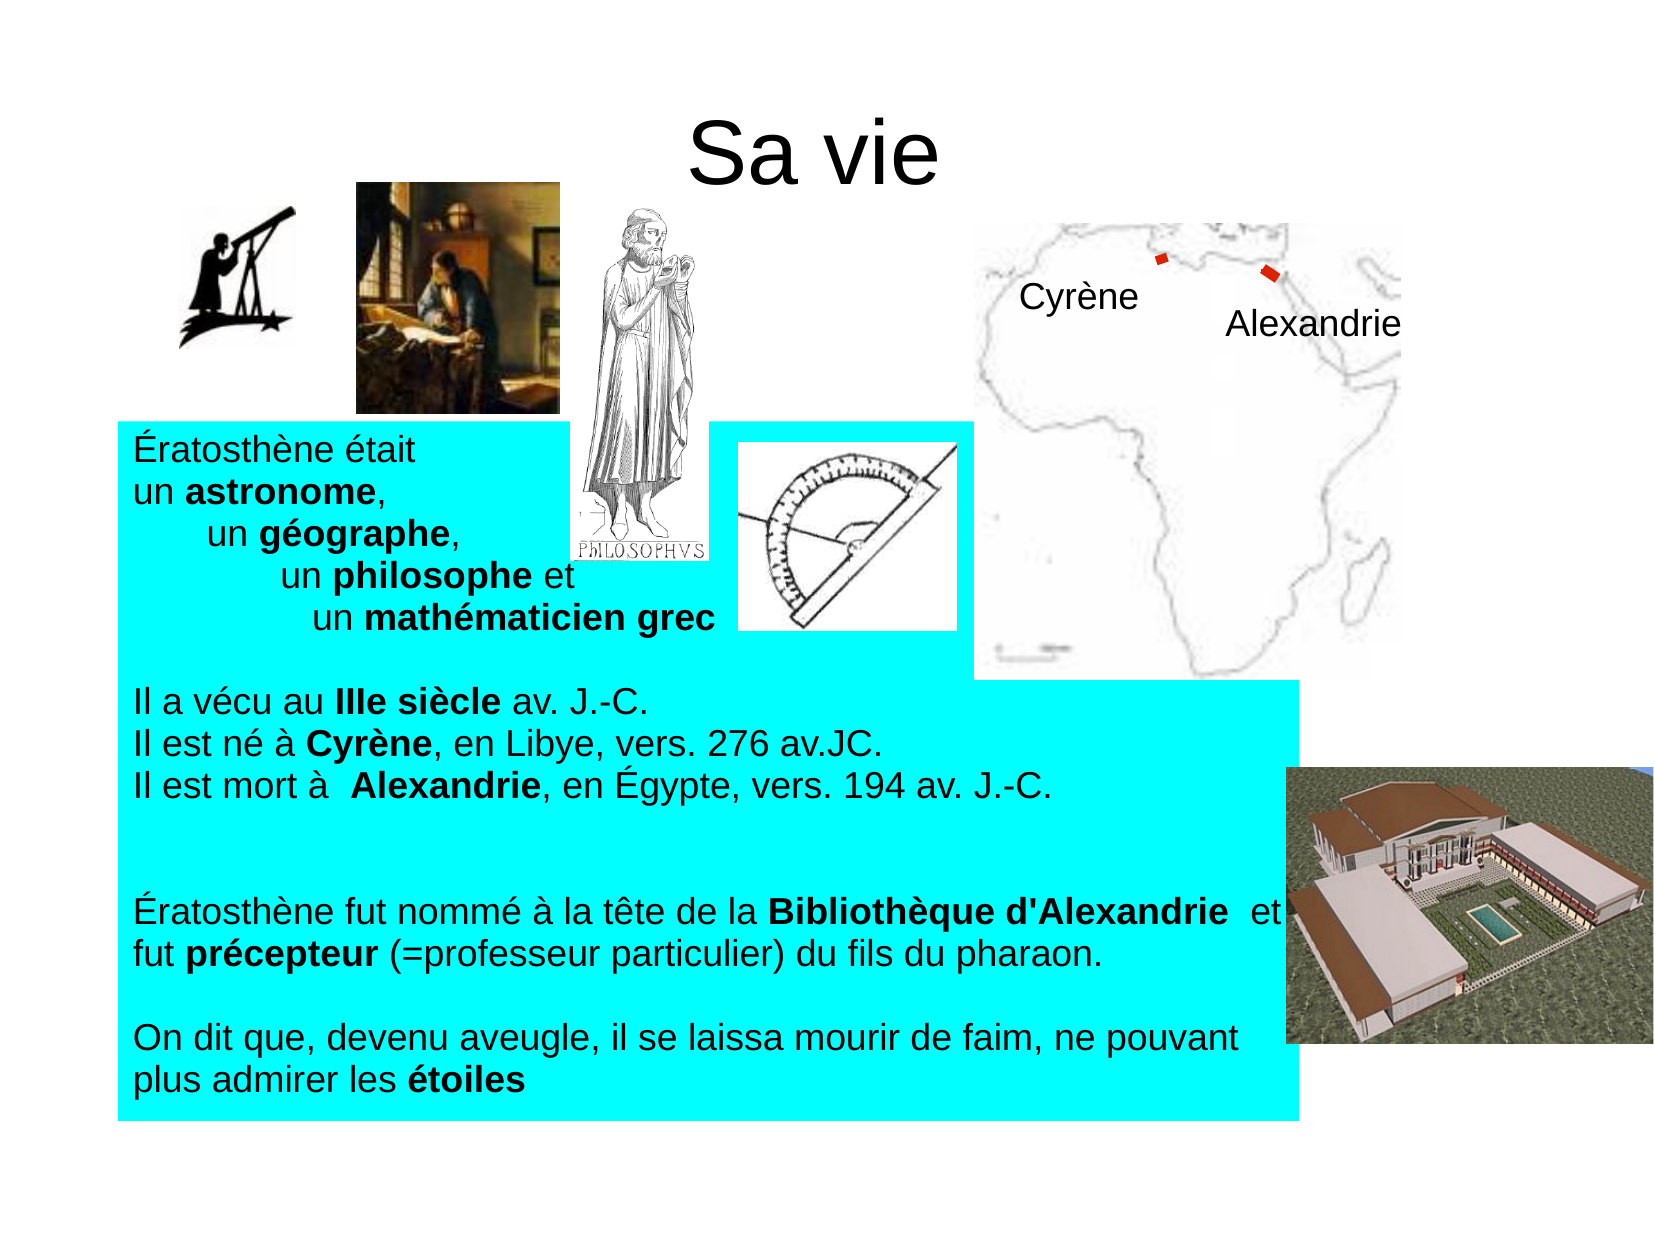

# Sa vie
Cyrène
Alexandrie
Ératosthène était
un astronome,
	un géographe,
		un philosophe et
		 un mathématicien grec
Il a vécu au IIIe siècle av. J.-C.
Il est né à Cyrène, en Libye, vers. 276 av.JC.
Il est mort à Alexandrie, en Égypte, vers. 194 av. J.-C.
Ératosthène fut nommé à la tête de la Bibliothèque d'Alexandrie et fut précepteur (=professeur particulier) du fils du pharaon.
On dit que, devenu aveugle, il se laissa mourir de faim, ne pouvant plus admirer les étoiles